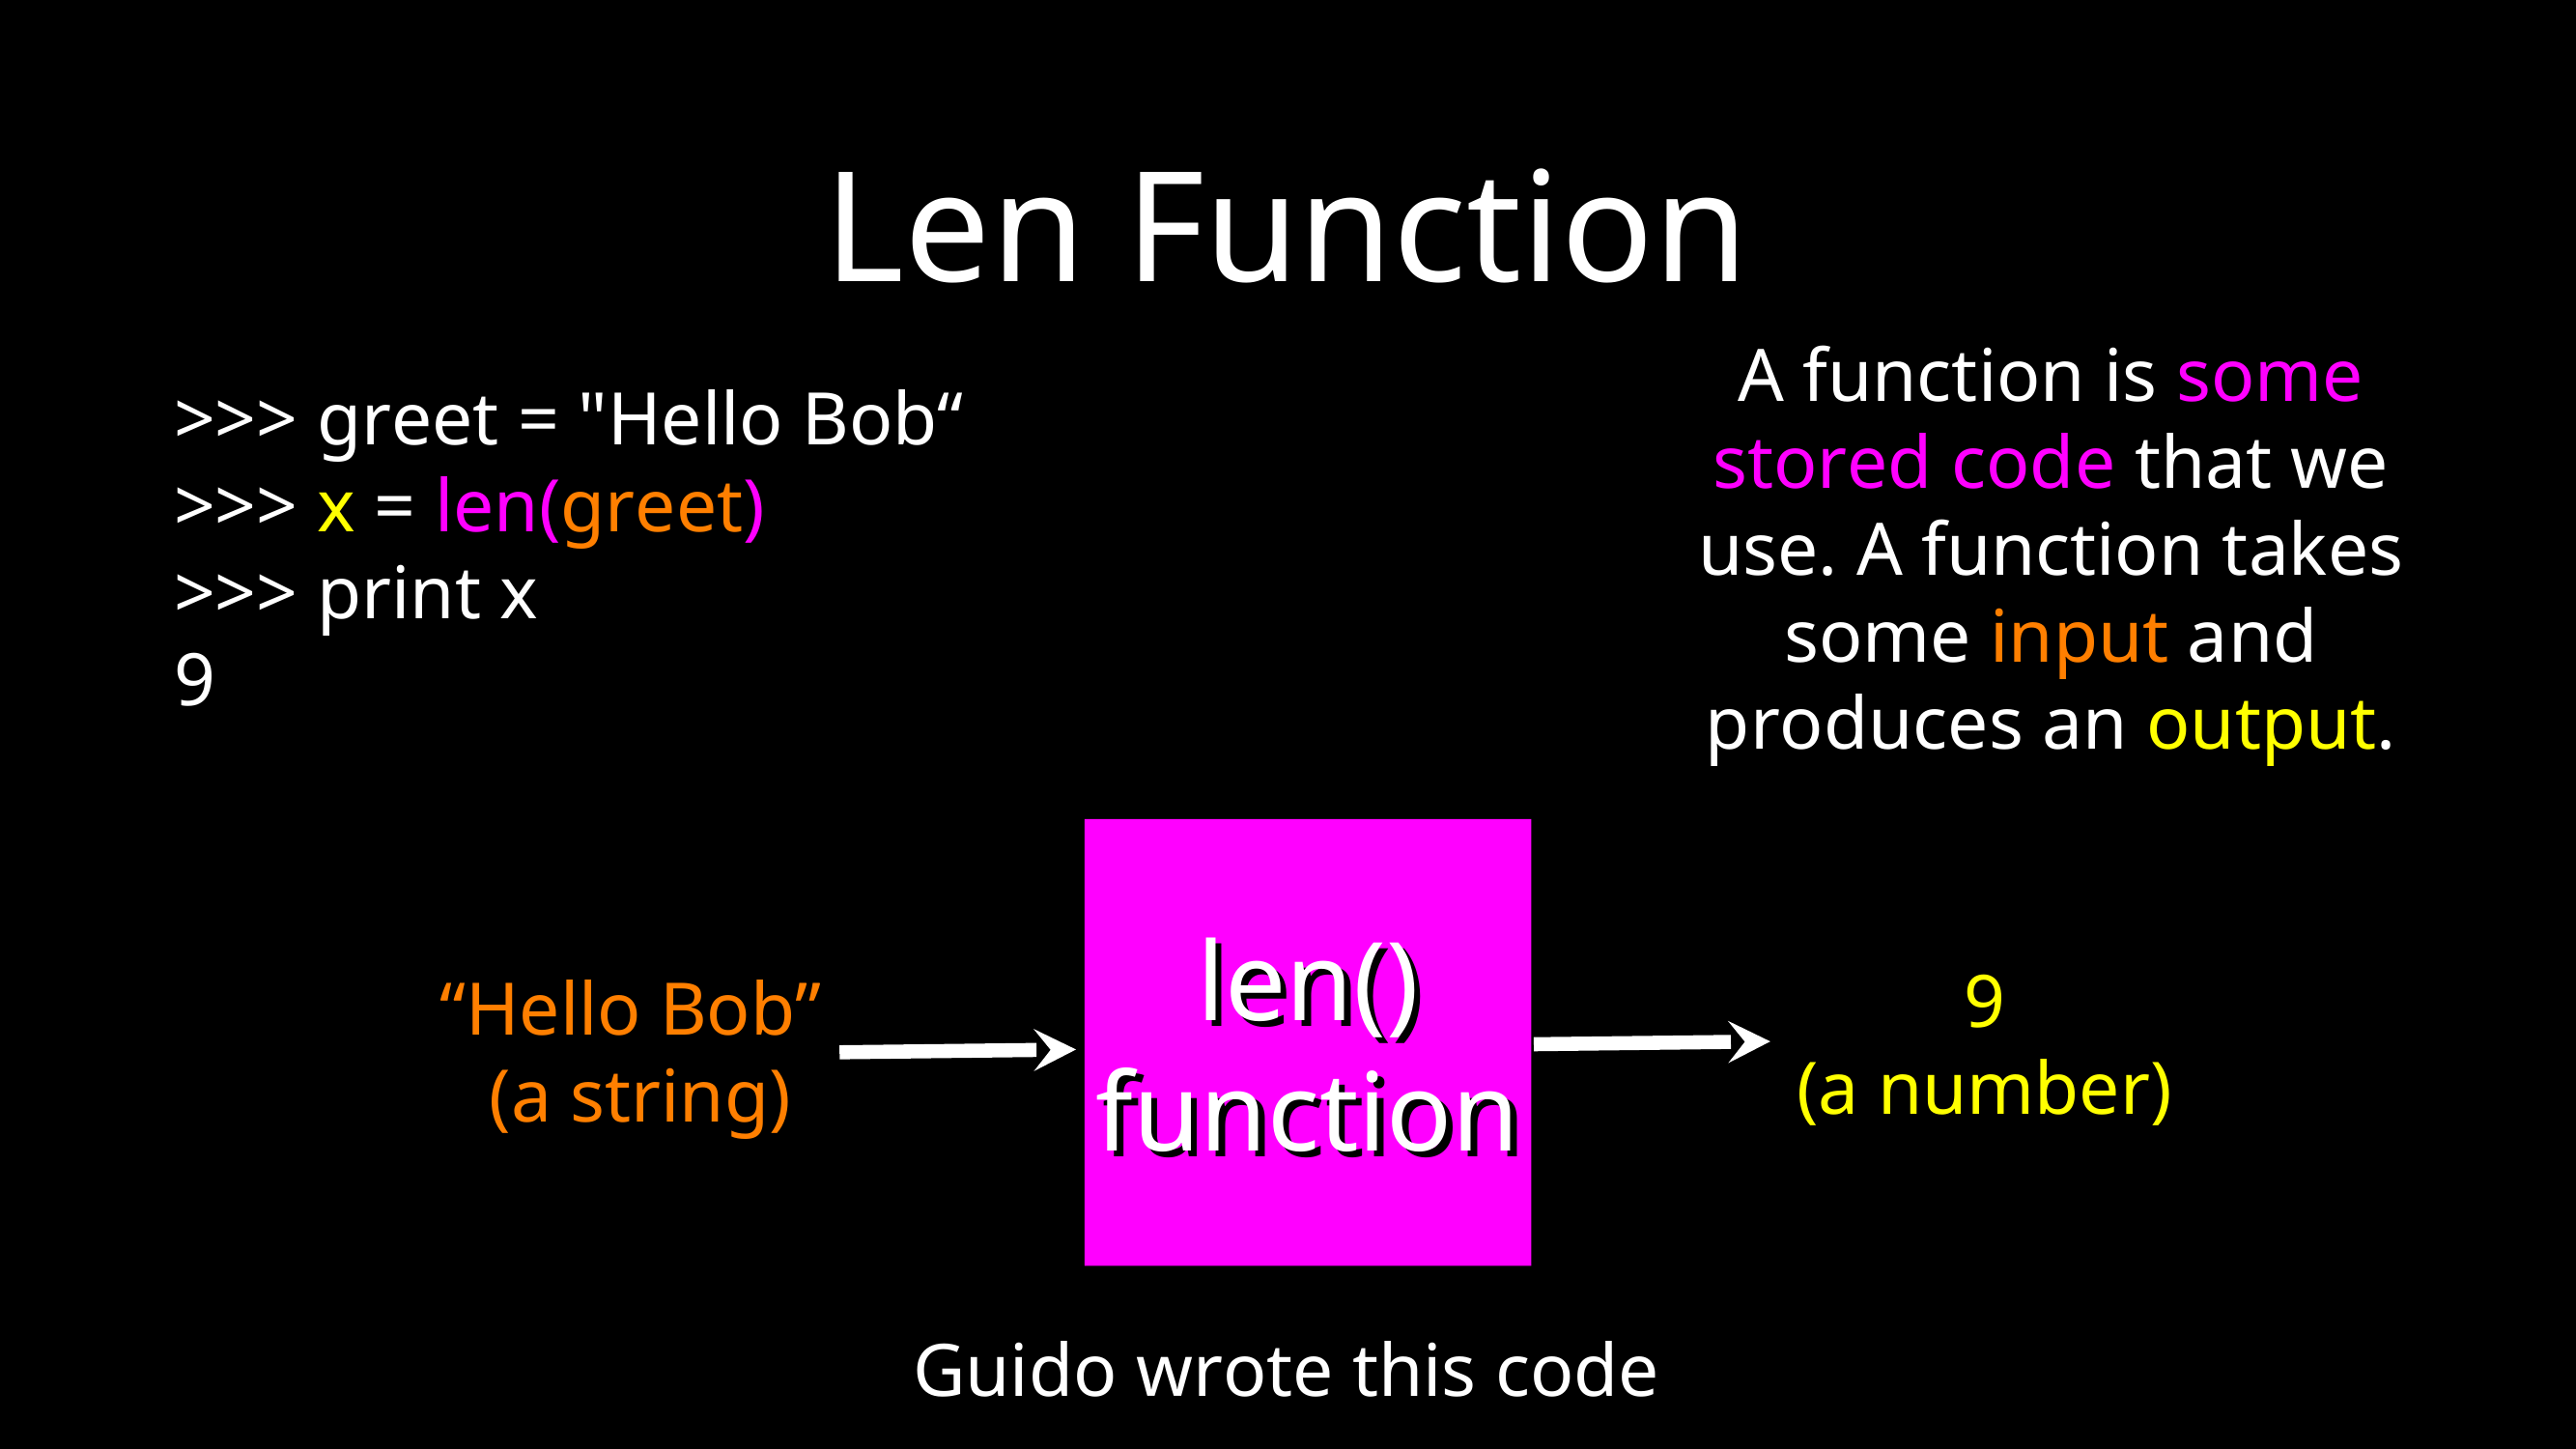

# Len Function
>>> greet = "Hello Bob“
>>> x = len(greet)
>>> print x
9
A function is some stored code that we use. A function takes some input and produces an output.
len()
function
9
(a number)
“Hello Bob”
(a string)
Guido wrote this code